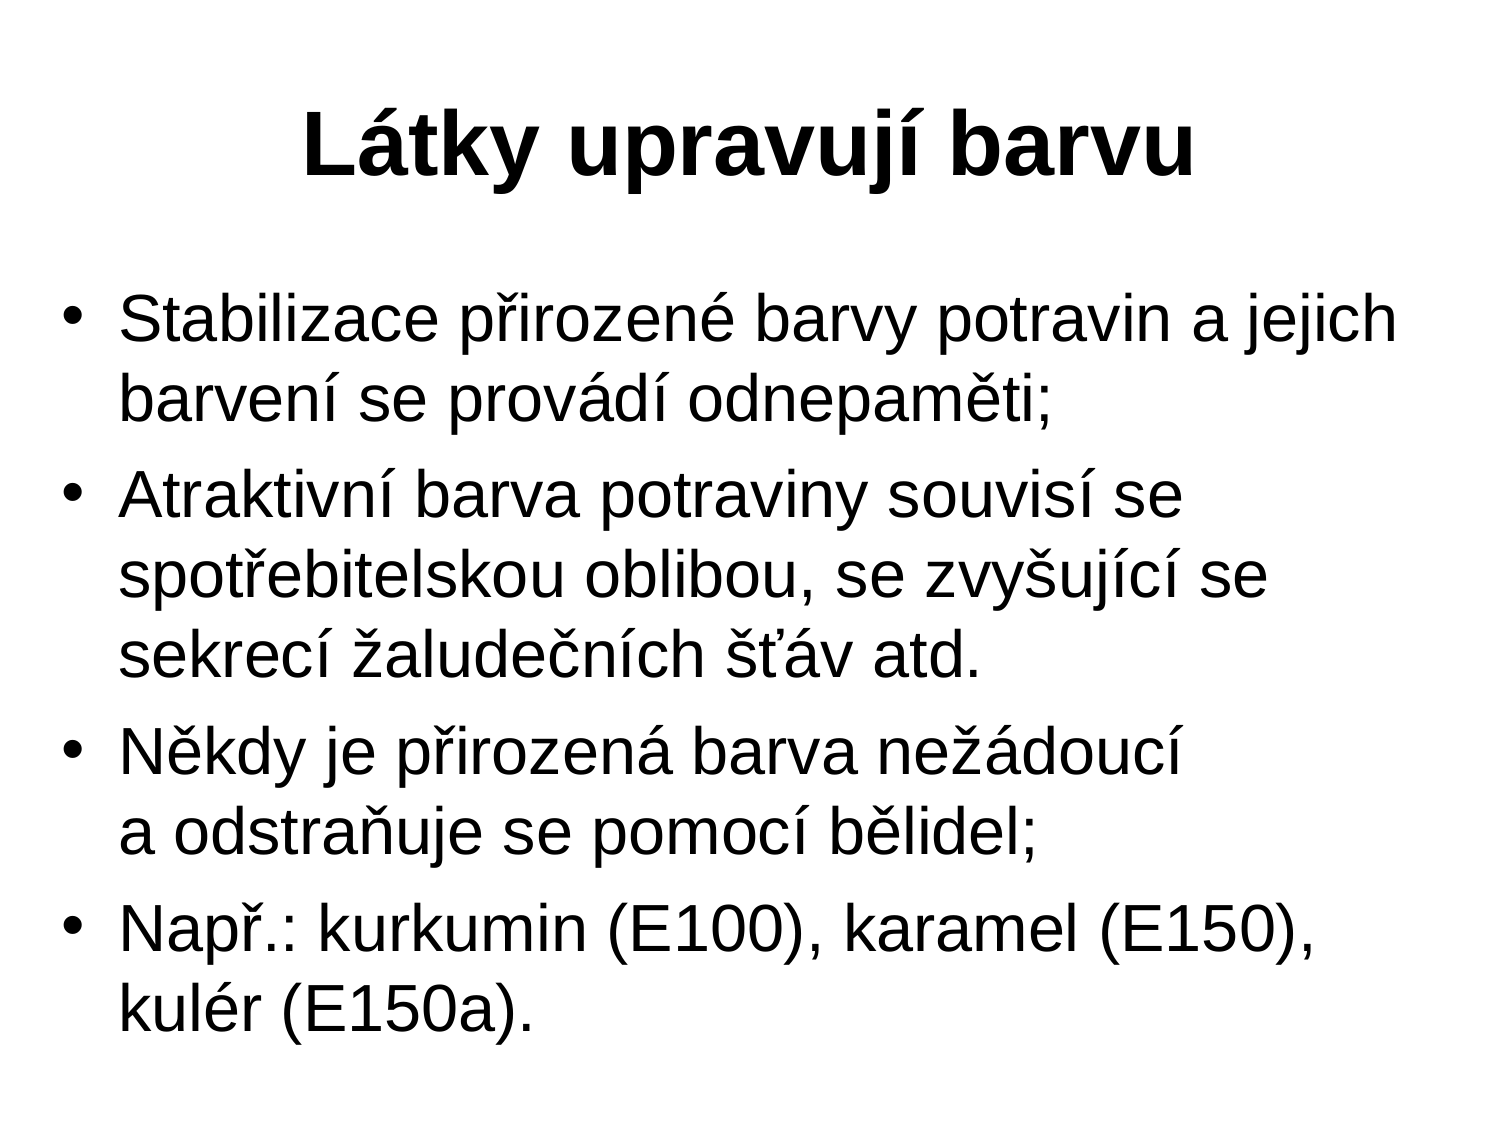

# Látky upravují barvu
Stabilizace přirozené barvy potravin a jejich barvení se provádí odnepaměti;
Atraktivní barva potraviny souvisí se spotřebitelskou oblibou, se zvyšující se sekrecí žaludečních šťáv atd.
Někdy je přirozená barva nežádoucí
a odstraňuje se pomocí bělidel;
Např.: kurkumin (E100), karamel (E150), kulér (E150a).